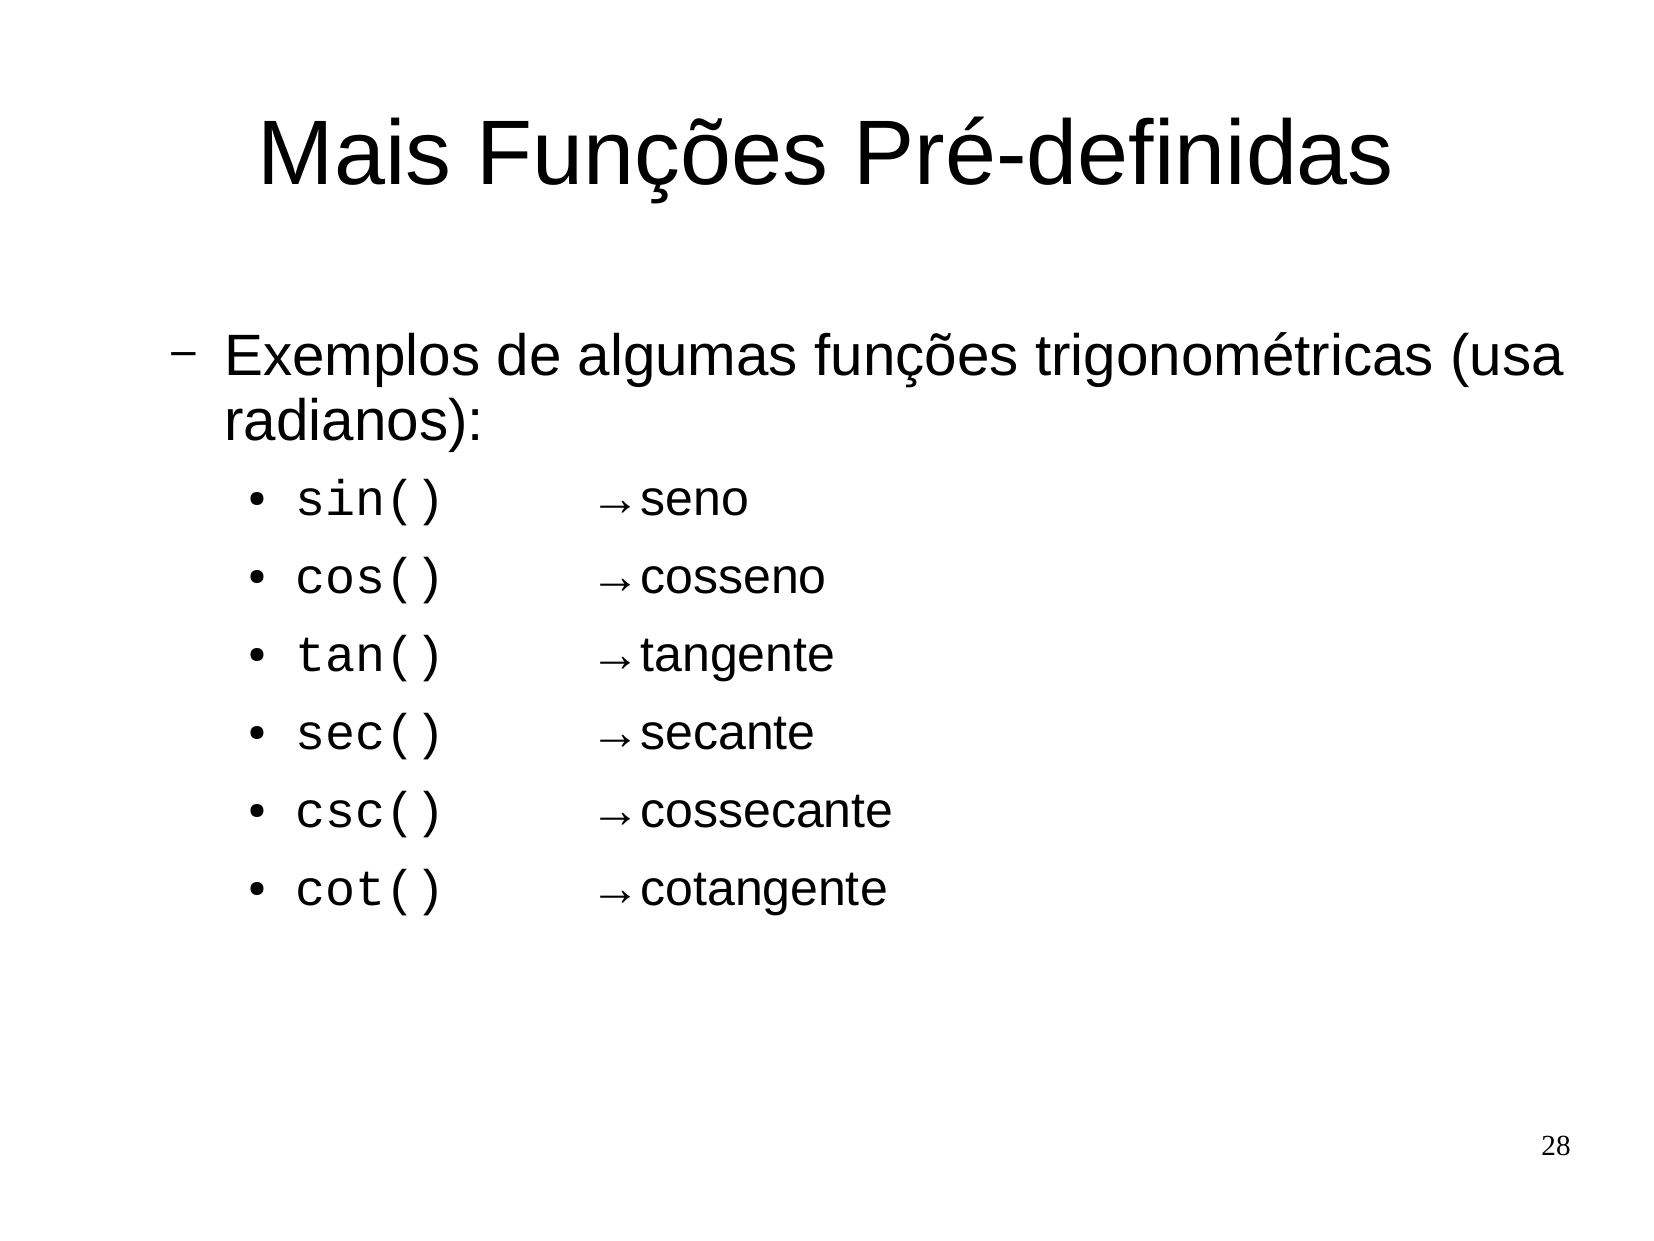

# Mais Funções Pré-definidas
Exemplos de algumas funções trigonométricas (usa radianos):
sin() 		→seno
cos() 		→cosseno
tan() 		→tangente
sec() 		→secante
csc() 		→cossecante
cot() 		→cotangente
28